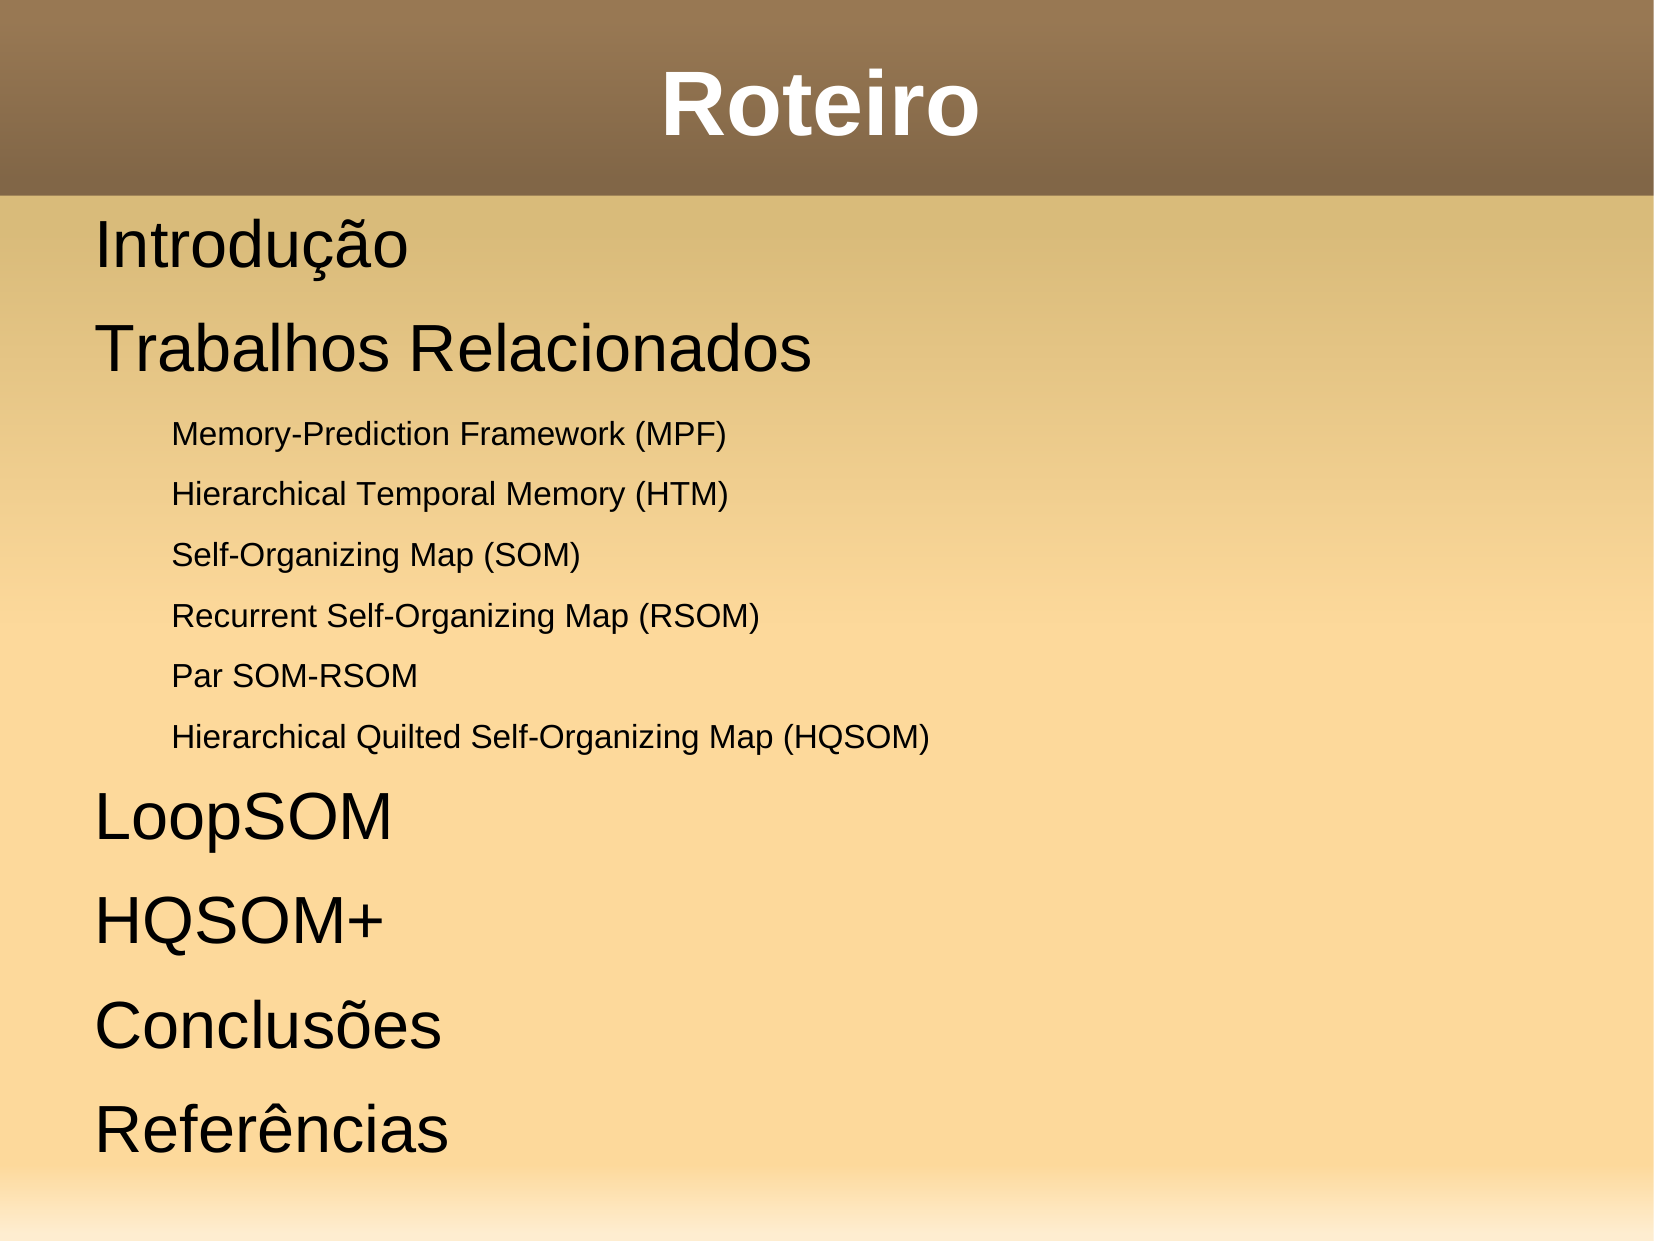

# Roteiro
Introdução
Trabalhos Relacionados
Memory-Prediction Framework (MPF)
Hierarchical Temporal Memory (HTM)
Self-Organizing Map (SOM)
Recurrent Self-Organizing Map (RSOM)
Par SOM-RSOM
Hierarchical Quilted Self-Organizing Map (HQSOM)
LoopSOM
HQSOM+
Conclusões
Referências